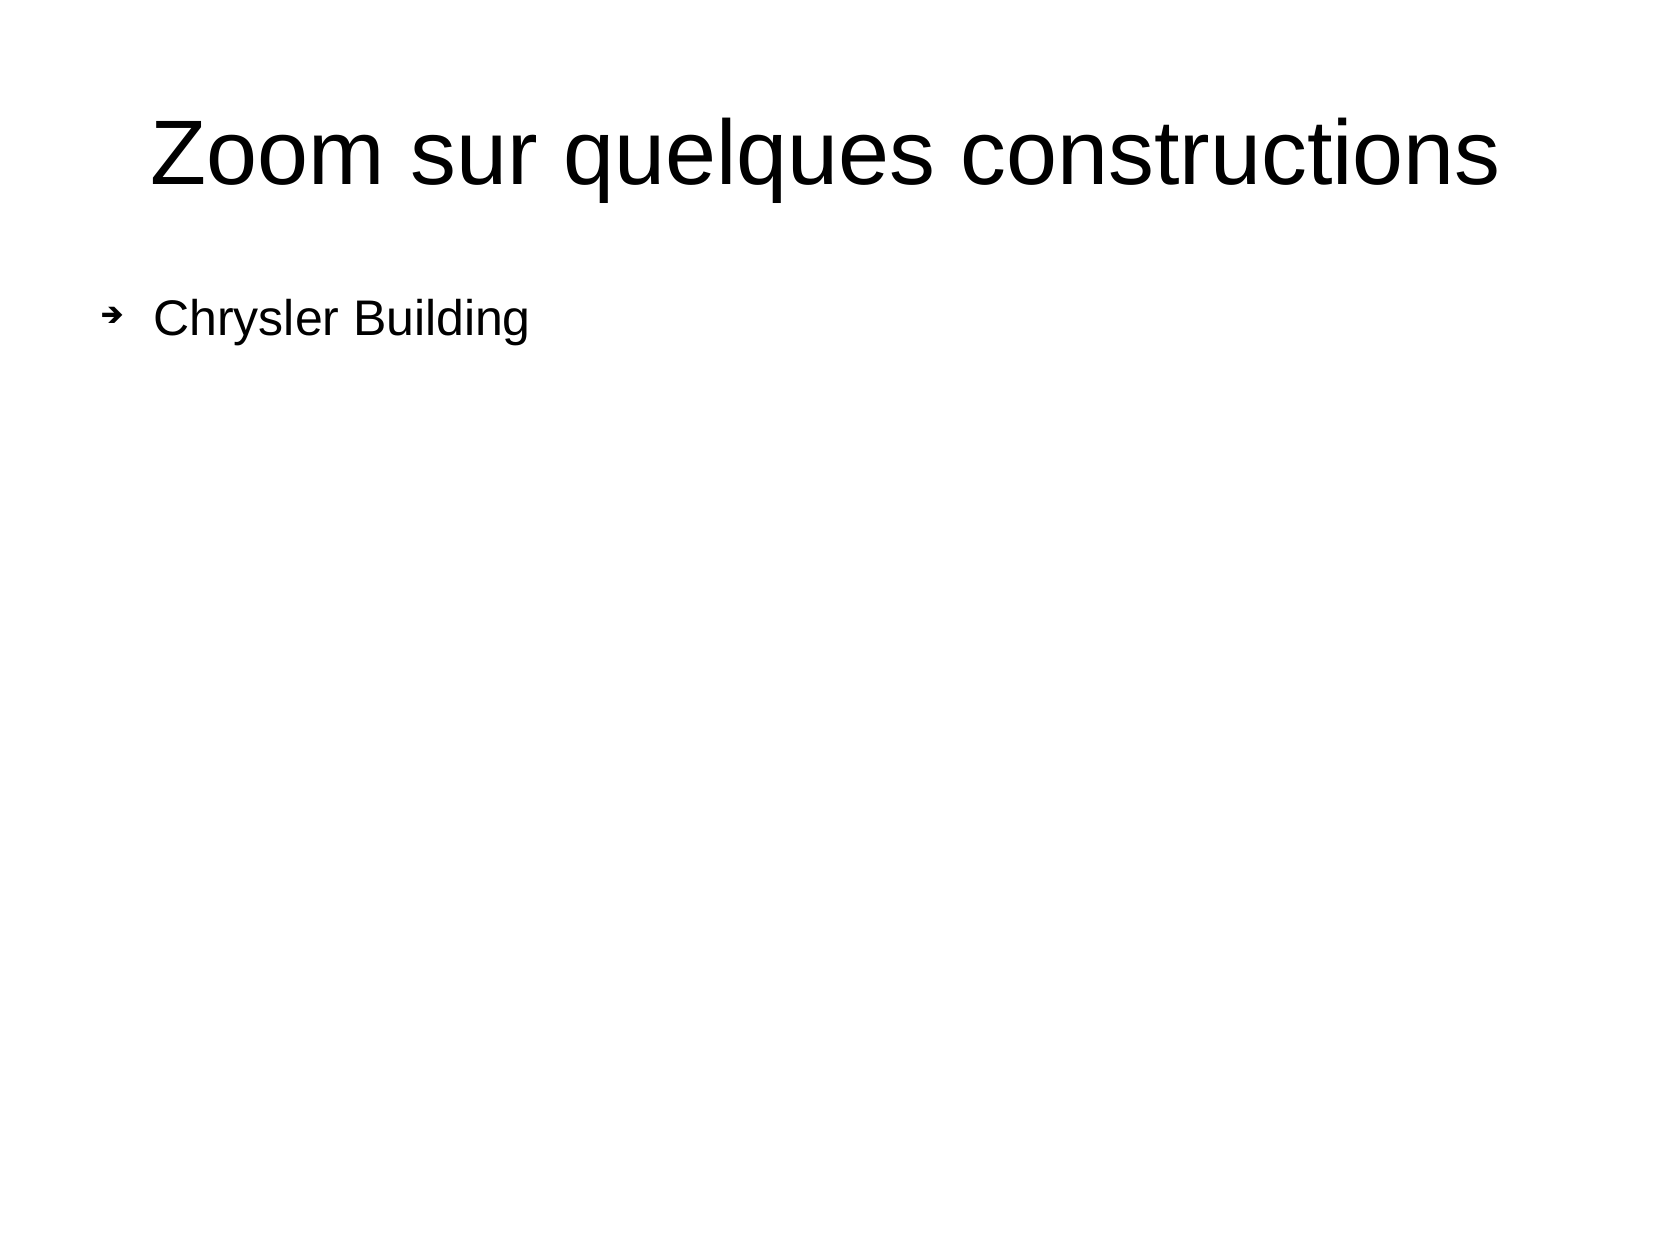

# Zoom sur quelques constructions
Chrysler Building